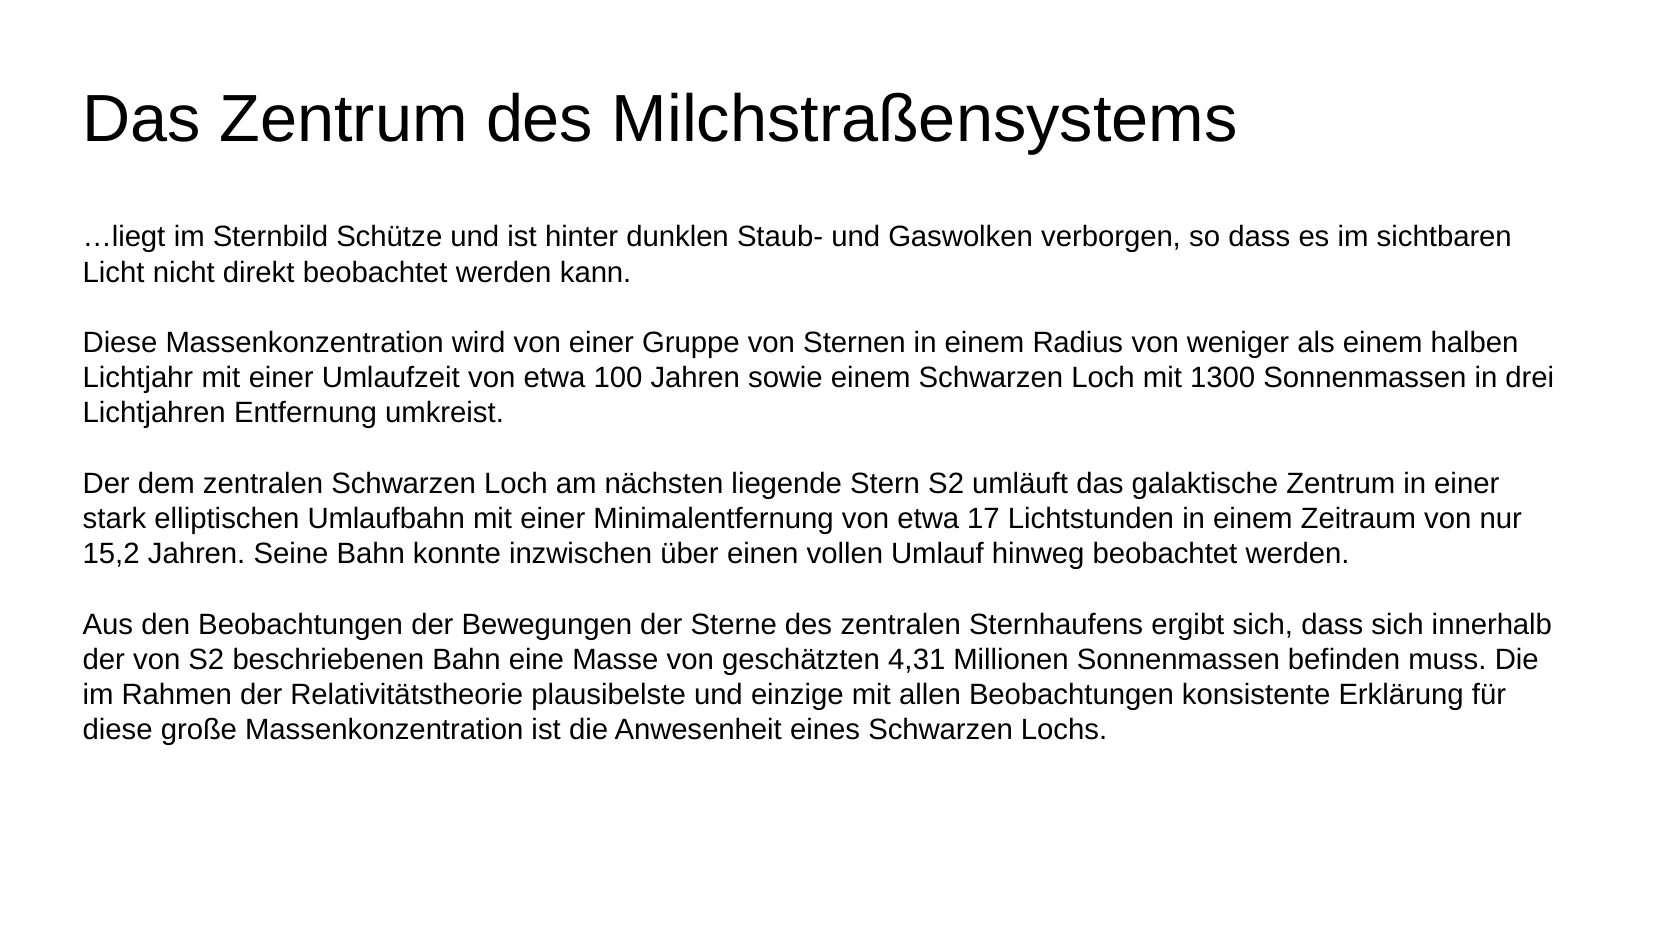

Das Zentrum des Milchstraßensystems
…liegt im Sternbild Schütze und ist hinter dunklen Staub- und Gaswolken verborgen, so dass es im sichtbaren Licht nicht direkt beobachtet werden kann.
Diese Massenkonzentration wird von einer Gruppe von Sternen in einem Radius von weniger als einem halben Lichtjahr mit einer Umlaufzeit von etwa 100 Jahren sowie einem Schwarzen Loch mit 1300 Sonnenmassen in drei Lichtjahren Entfernung umkreist.
Der dem zentralen Schwarzen Loch am nächsten liegende Stern S2 umläuft das galaktische Zentrum in einer stark elliptischen Umlaufbahn mit einer Minimalentfernung von etwa 17 Lichtstunden in einem Zeitraum von nur 15,2 Jahren. Seine Bahn konnte inzwischen über einen vollen Umlauf hinweg beobachtet werden.
Aus den Beobachtungen der Bewegungen der Sterne des zentralen Sternhaufens ergibt sich, dass sich innerhalb der von S2 beschriebenen Bahn eine Masse von geschätzten 4,31 Millionen Sonnenmassen befinden muss. Die im Rahmen der Relativitätstheorie plausibelste und einzige mit allen Beobachtungen konsistente Erklärung für diese große Massenkonzentration ist die Anwesenheit eines Schwarzen Lochs.